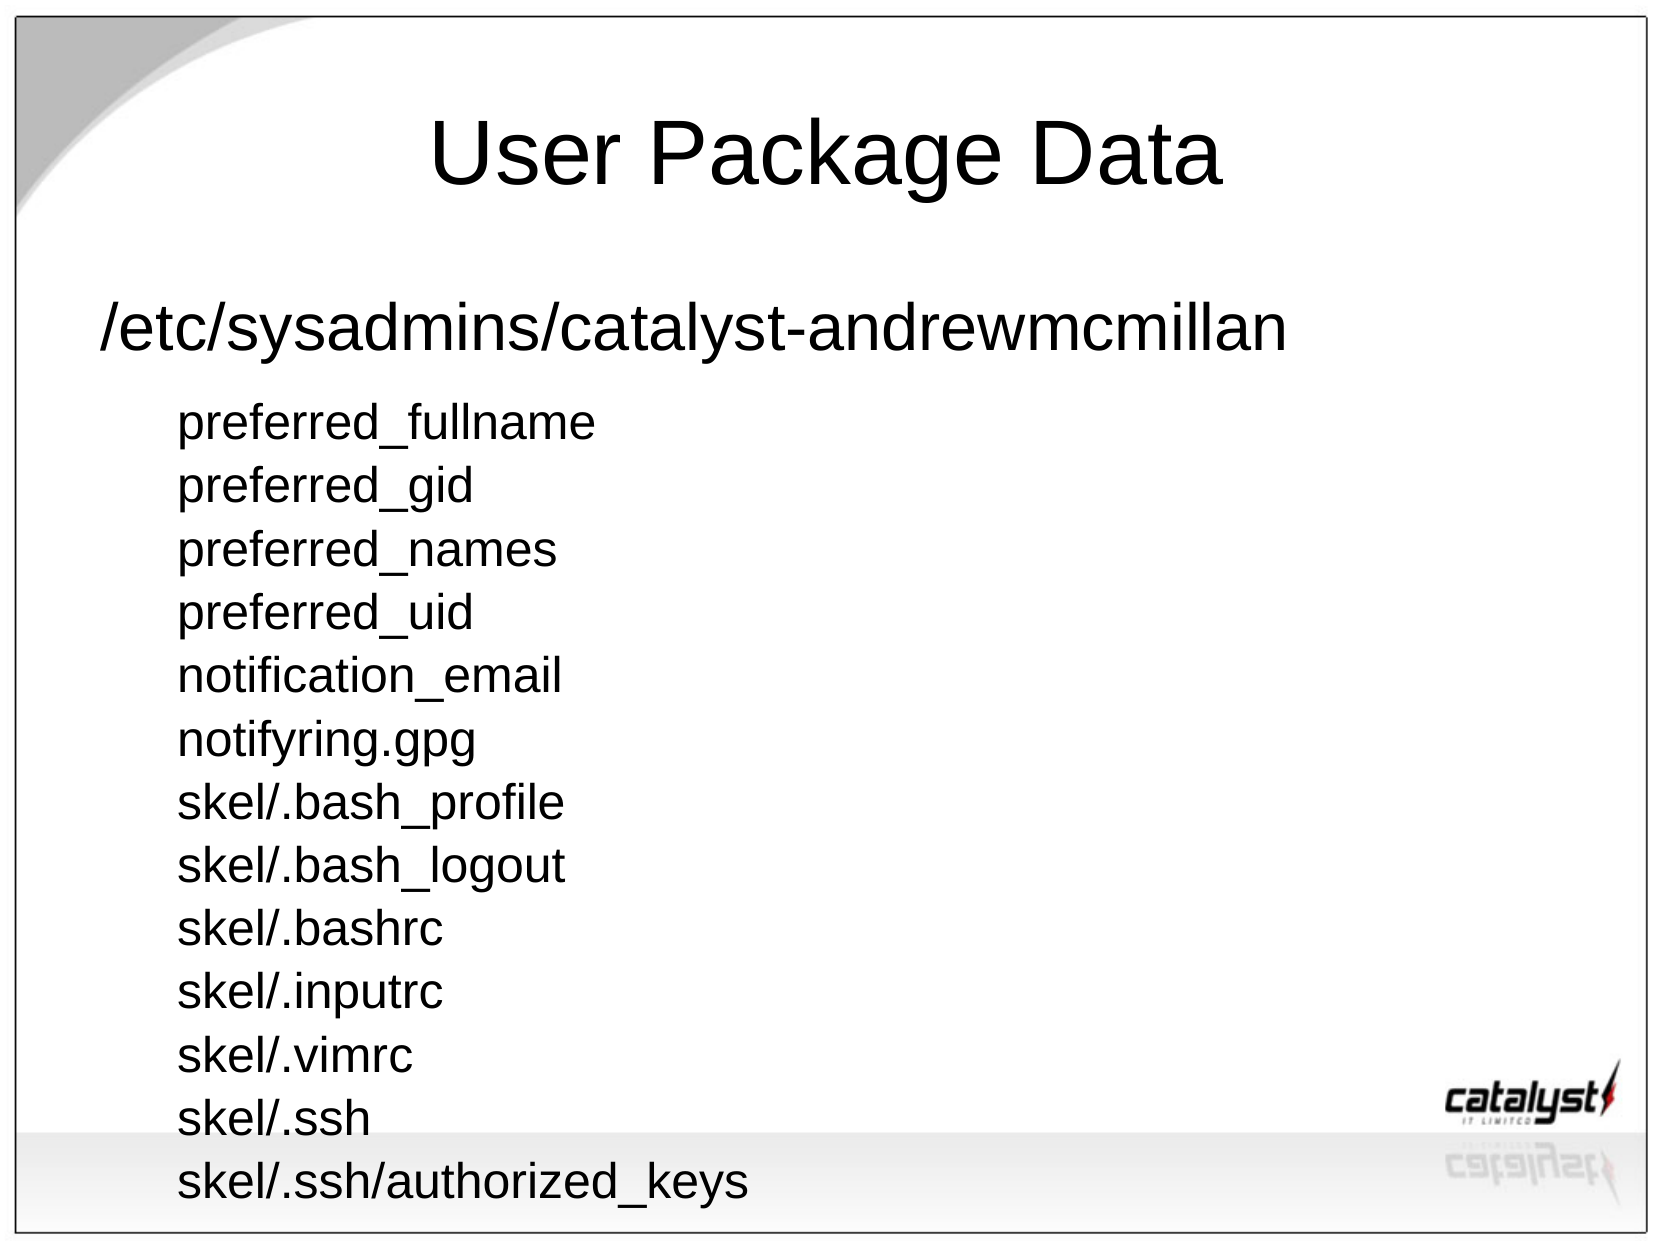

# User Package Data
/etc/sysadmins/catalyst-andrewmcmillan
preferred_fullname
preferred_gid
preferred_names
preferred_uid
notification_email
notifyring.gpg
skel/.bash_profile
skel/.bash_logout
skel/.bashrc
skel/.inputrc
skel/.vimrc
skel/.ssh
skel/.ssh/authorized_keys